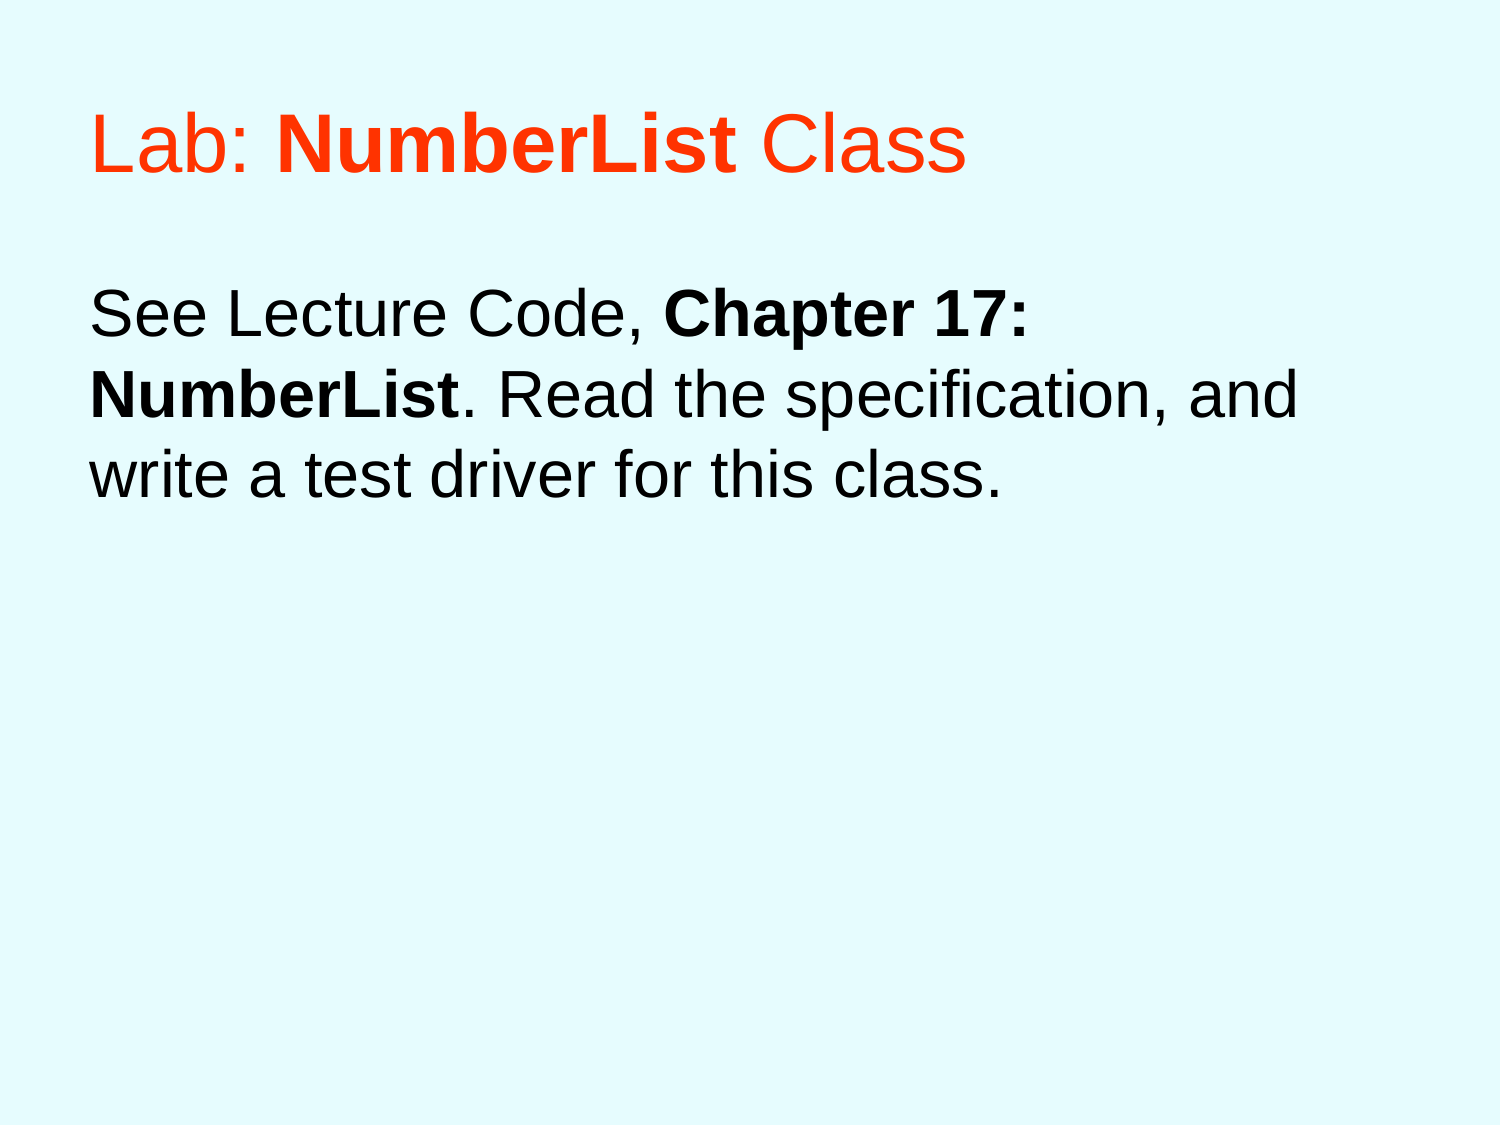

# Lab: NumberList Class
See Lecture Code, Chapter 17: NumberList. Read the specification, and write a test driver for this class.